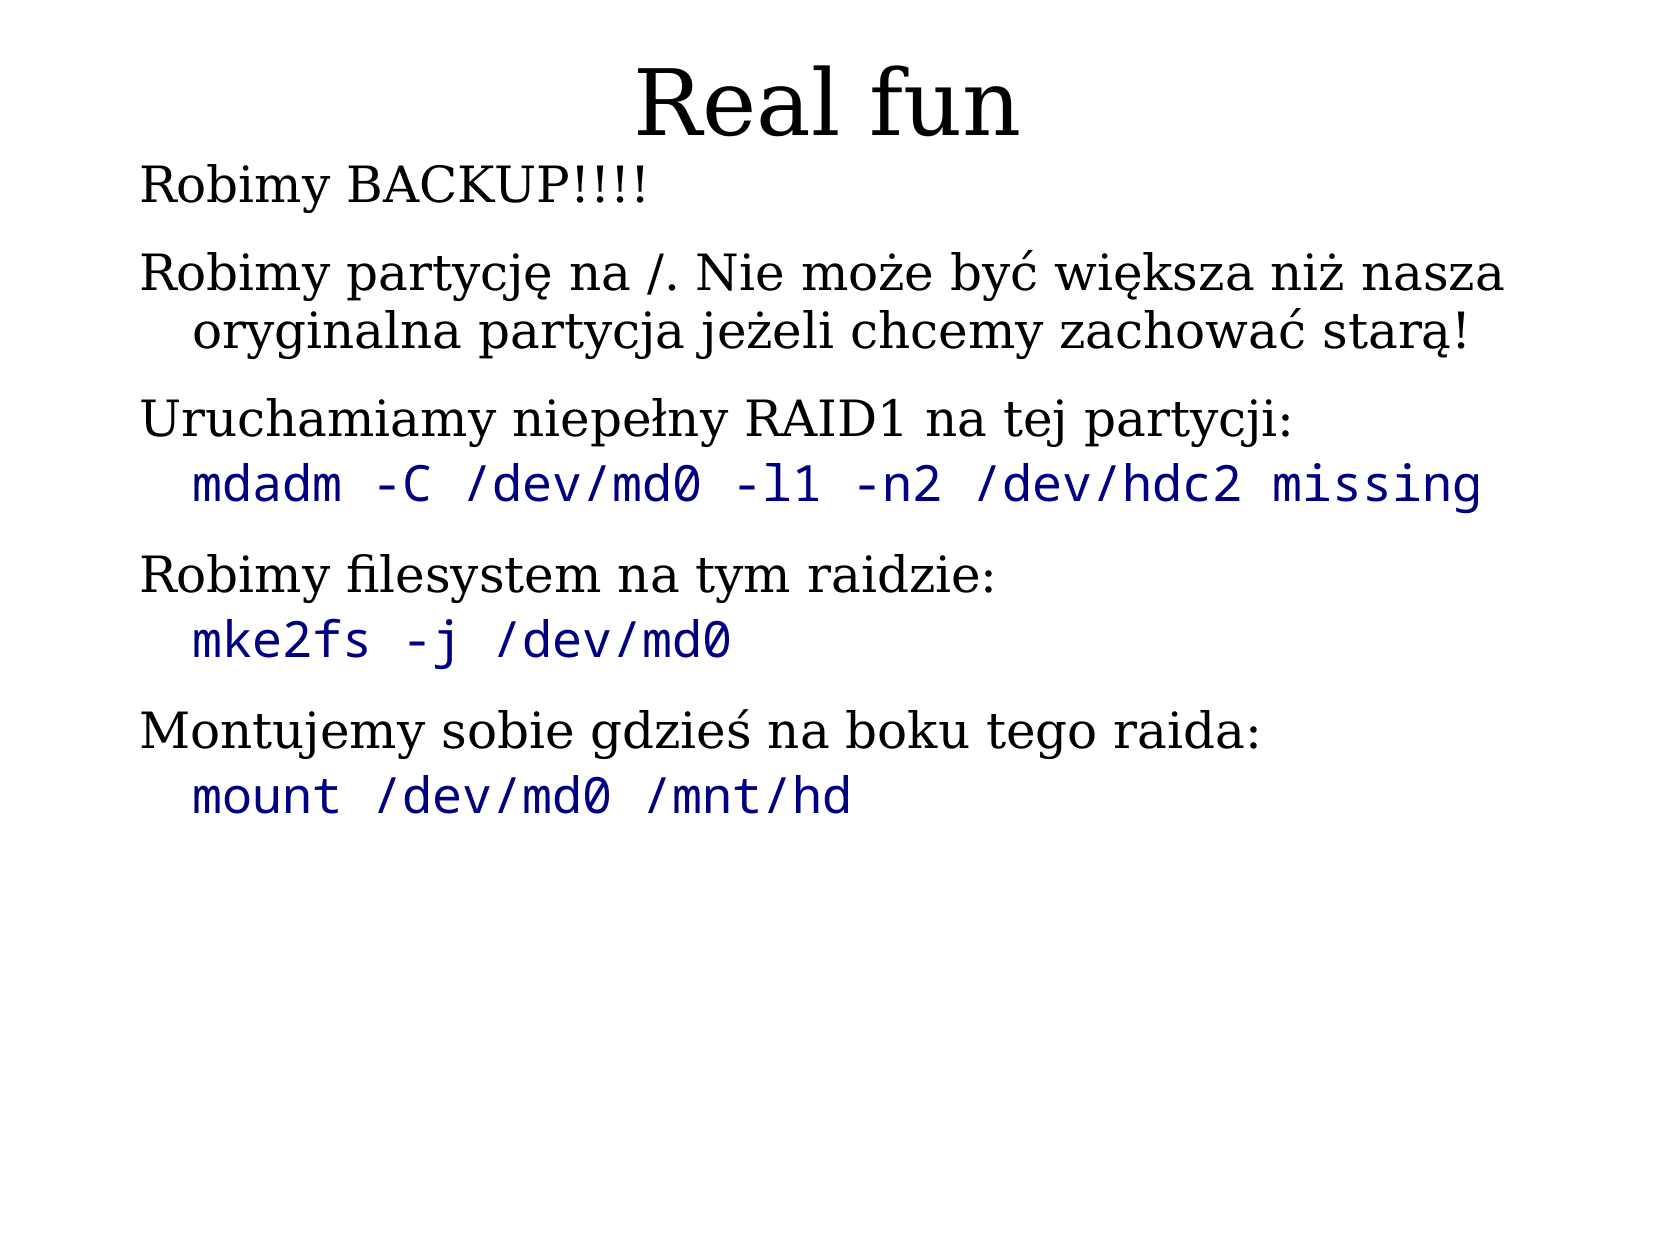

# Real fun
Robimy BACKUP!!!!
Robimy partycję na /. Nie może być większa niż nasza oryginalna partycja jeżeli chcemy zachować starą!
Uruchamiamy niepełny RAID1 na tej partycji:
mdadm -C /dev/md0 -l1 -n2 /dev/hdc2 missing
Robimy filesystem na tym raidzie:
mke2fs -j /dev/md0
Montujemy sobie gdzieś na boku tego raida:
mount /dev/md0 /mnt/hd